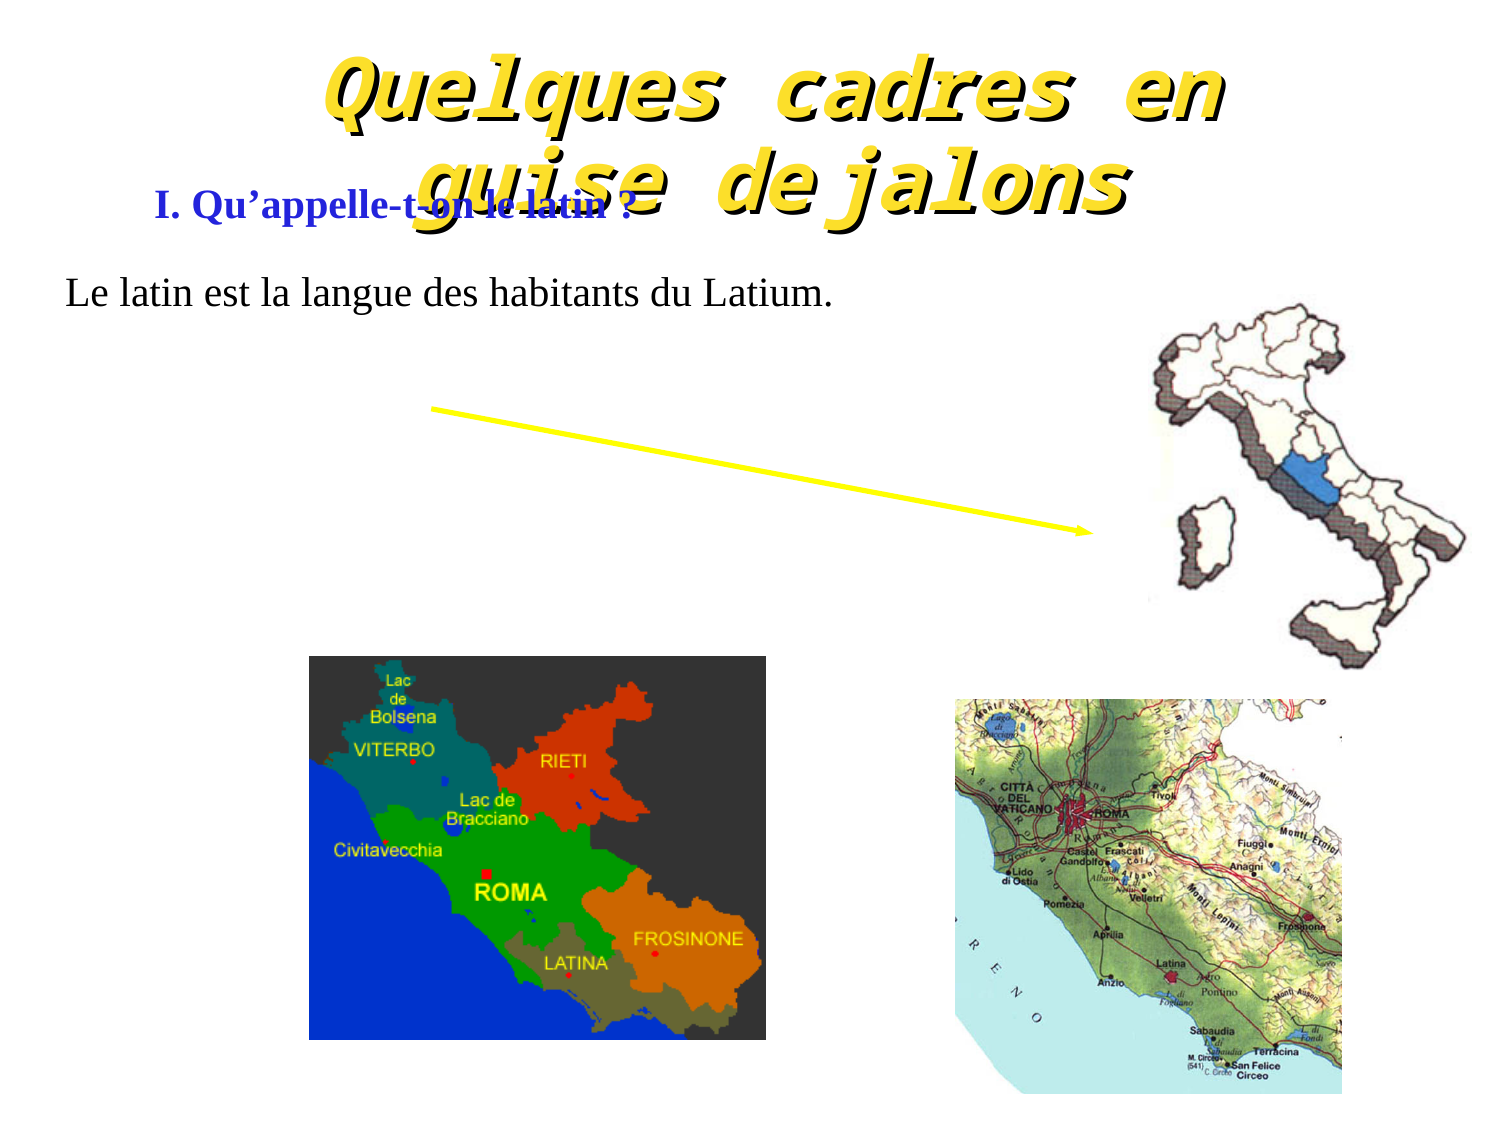

Quelques cadres en guise de jalons
I. Qu’appelle-t-on le latin ?
Le latin est la langue des habitants du Latium.